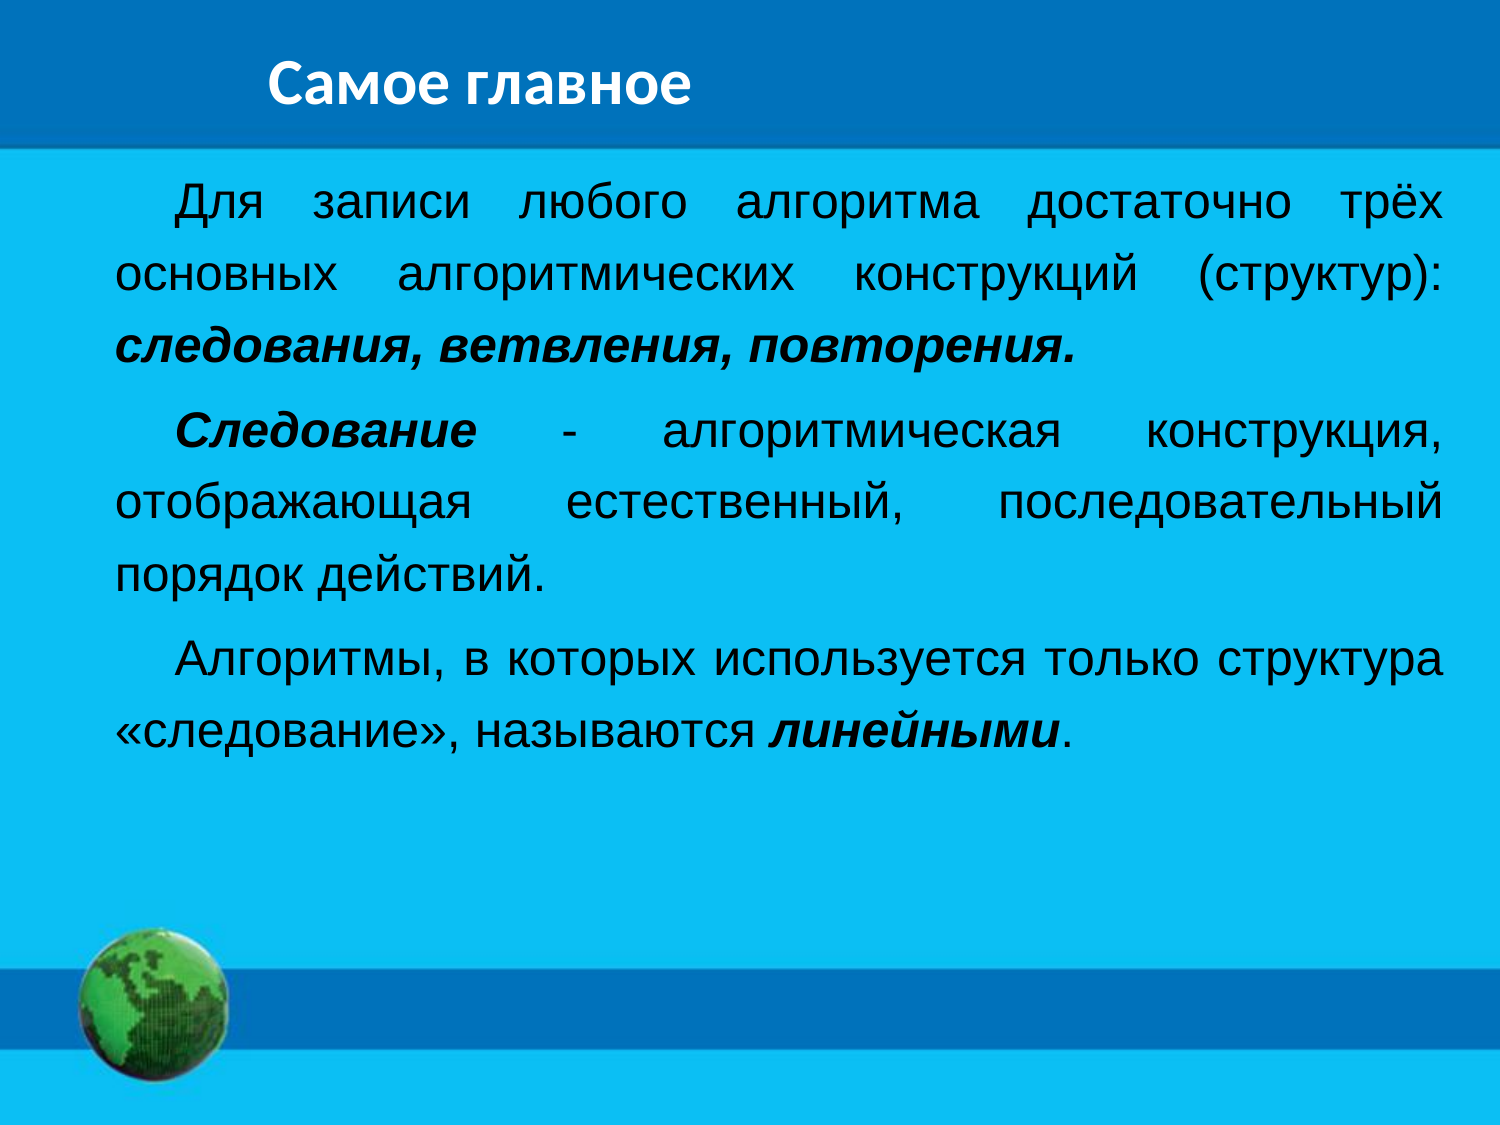

Самое главное
Для записи любого алгоритма достаточно трёх основных алгоритмических конструкций (структур): следования, ветвления, повторения.
Следование - алгоритмическая конструкция, отображающая естественный, последовательный порядок действий.
Алгоритмы, в которых используется только структура «следование», называются линейными.